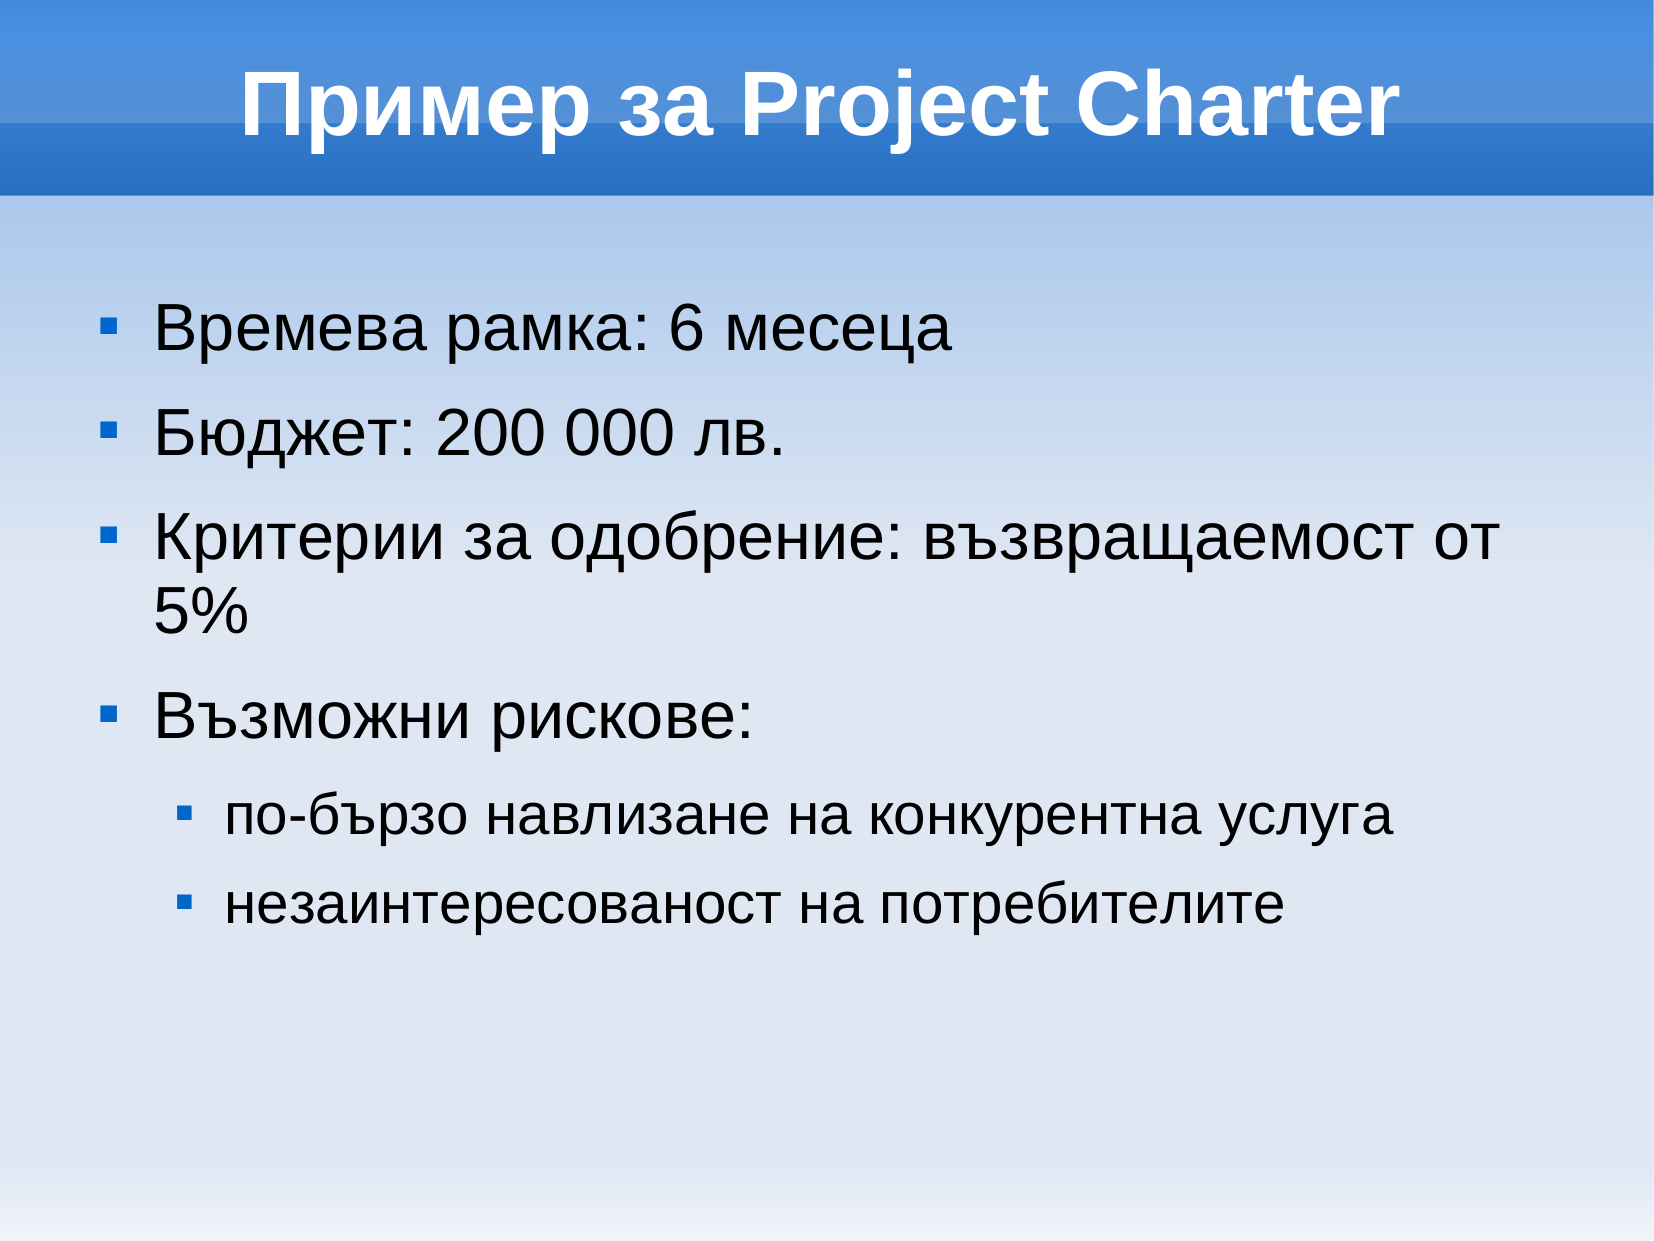

# Пример за Project Charter
Времева рамка: 6 месеца
Бюджет: 200 000 лв.
Критерии за одобрение: възвращаемост от 5%
Възможни рискове:
по-бързо навлизане на конкурентна услуга
незаинтересованост на потребителите